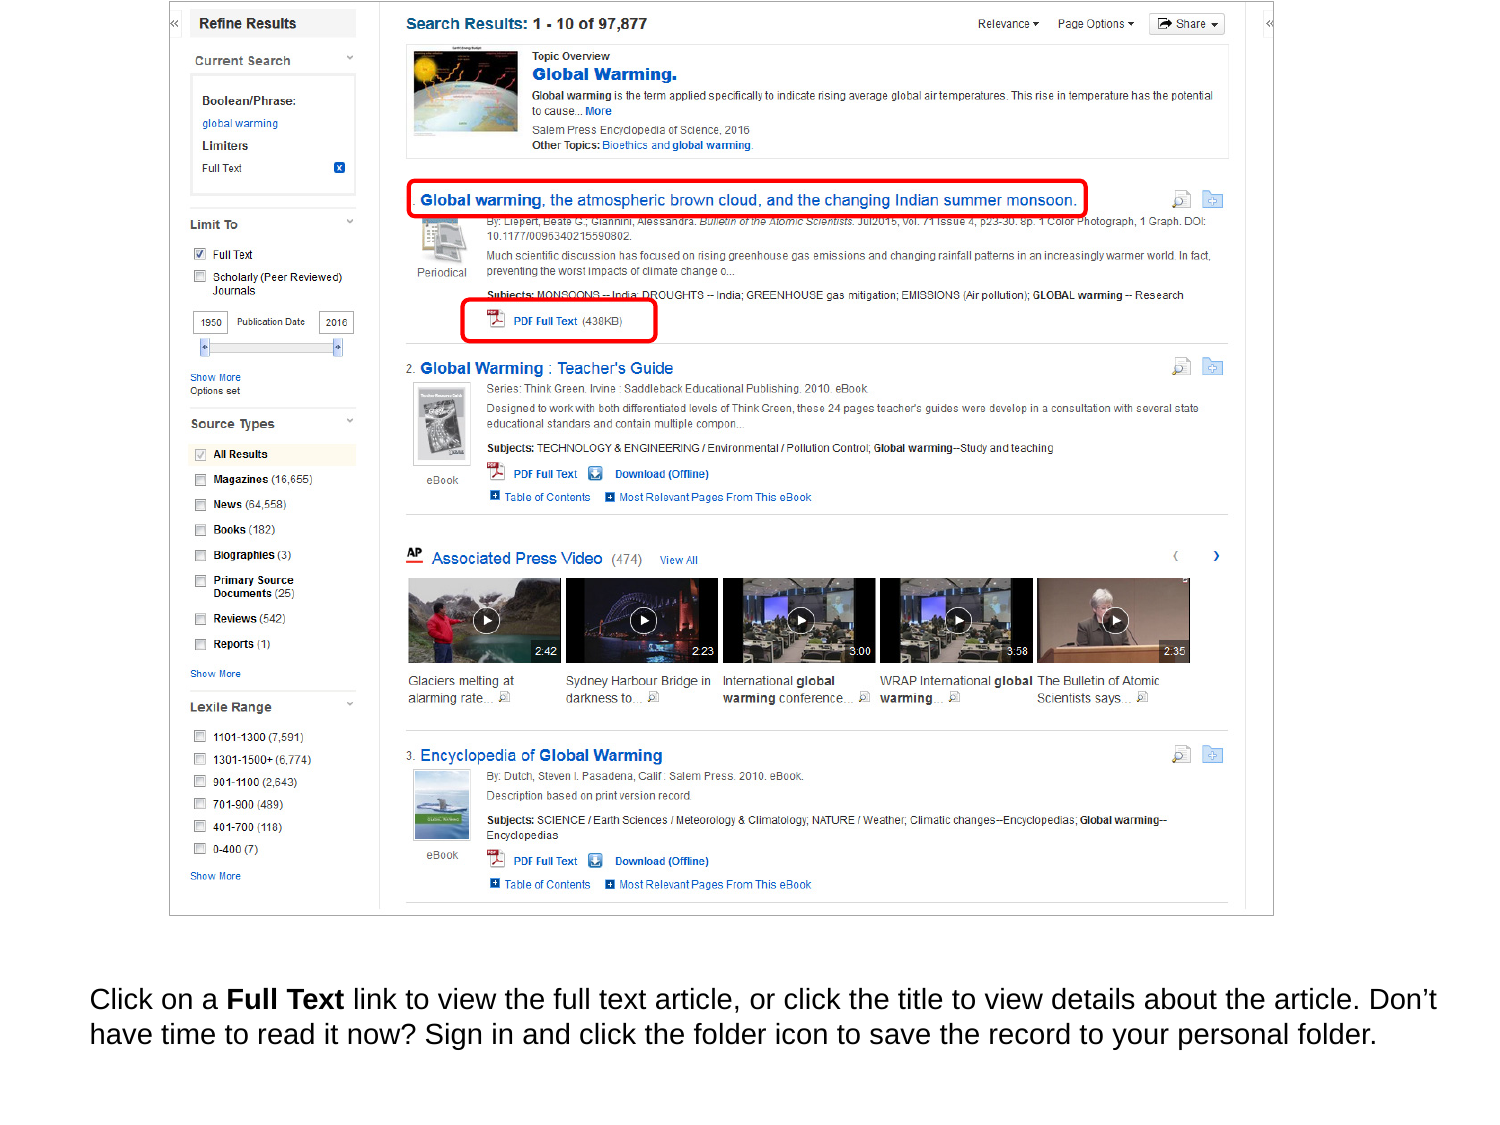

Click on a Full Text link to view the full text article, or click the title to view details about the article. Don’t have time to read it now? Sign in and click the folder icon to save the record to your personal folder.